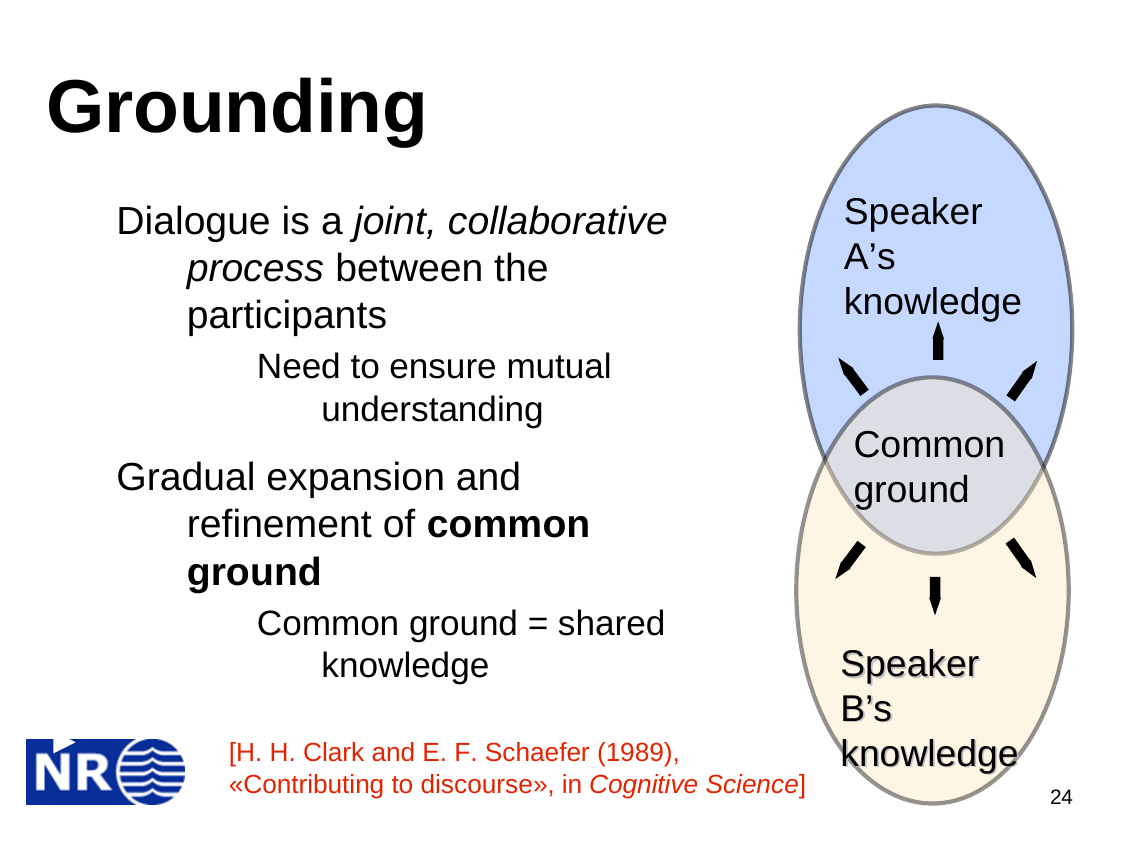

# Grounding
Speaker A’s knowledge
Dialogue is a joint, collaborative process between the participants
Need to ensure mutual understanding
Gradual expansion and refinement of common ground
Common ground = shared knowledge
Speaker B’s knowledge
Common
ground
[H. H. Clark and E. F. Schaefer (1989), «Contributing to discourse», in Cognitive Science]
24